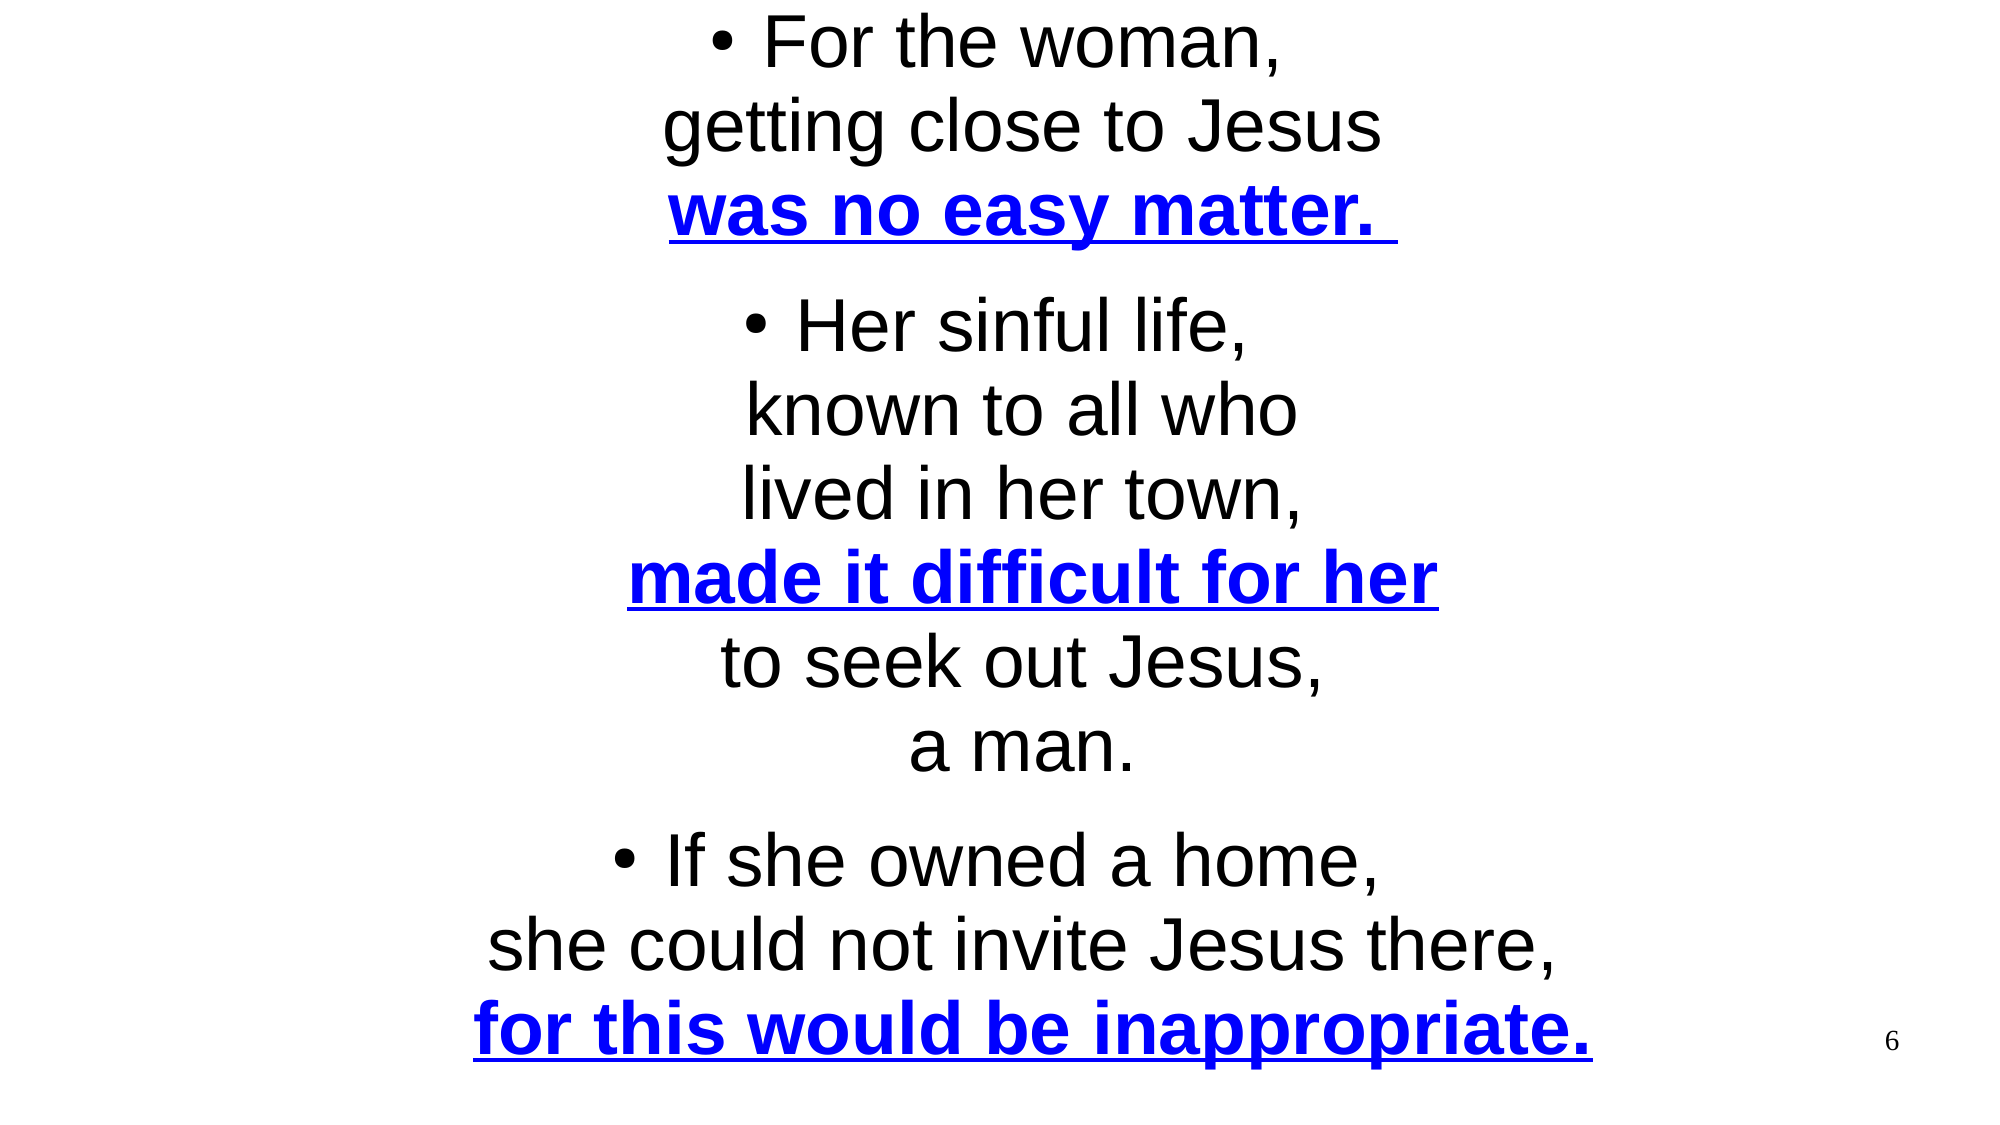

# For the woman, getting close to Jesus was no easy matter.
Her sinful life,
known to all who
lived in her town,
made it difficult for her
to seek out Jesus,
a man.
If she owned a home,
she could not invite Jesus there,
for this would be inappropriate.
6